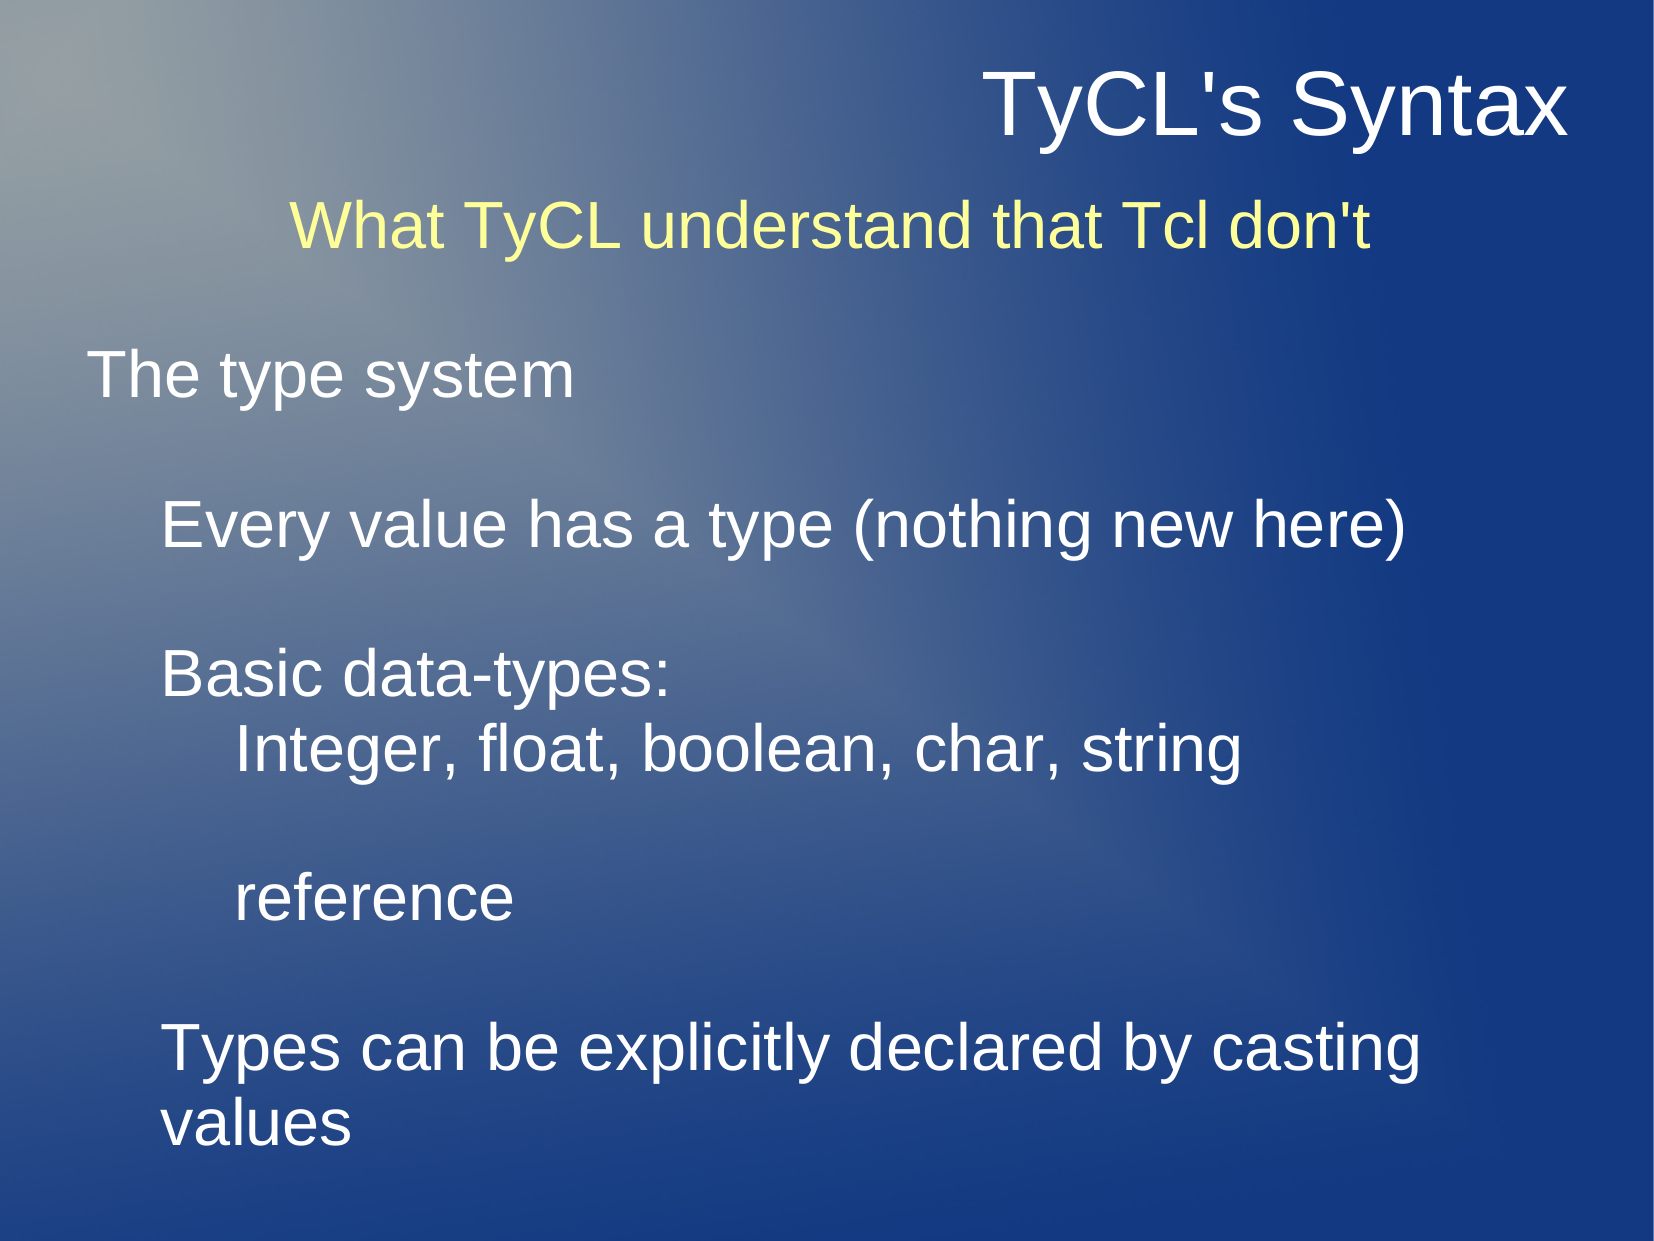

TyCL's Syntax
# What TyCL understand that Tcl don't
The type system
	Every value has a type (nothing new here)
	Basic data-types:
		Integer, float, boolean, char, string
		reference
	Types can be explicitly declared by casting
	values